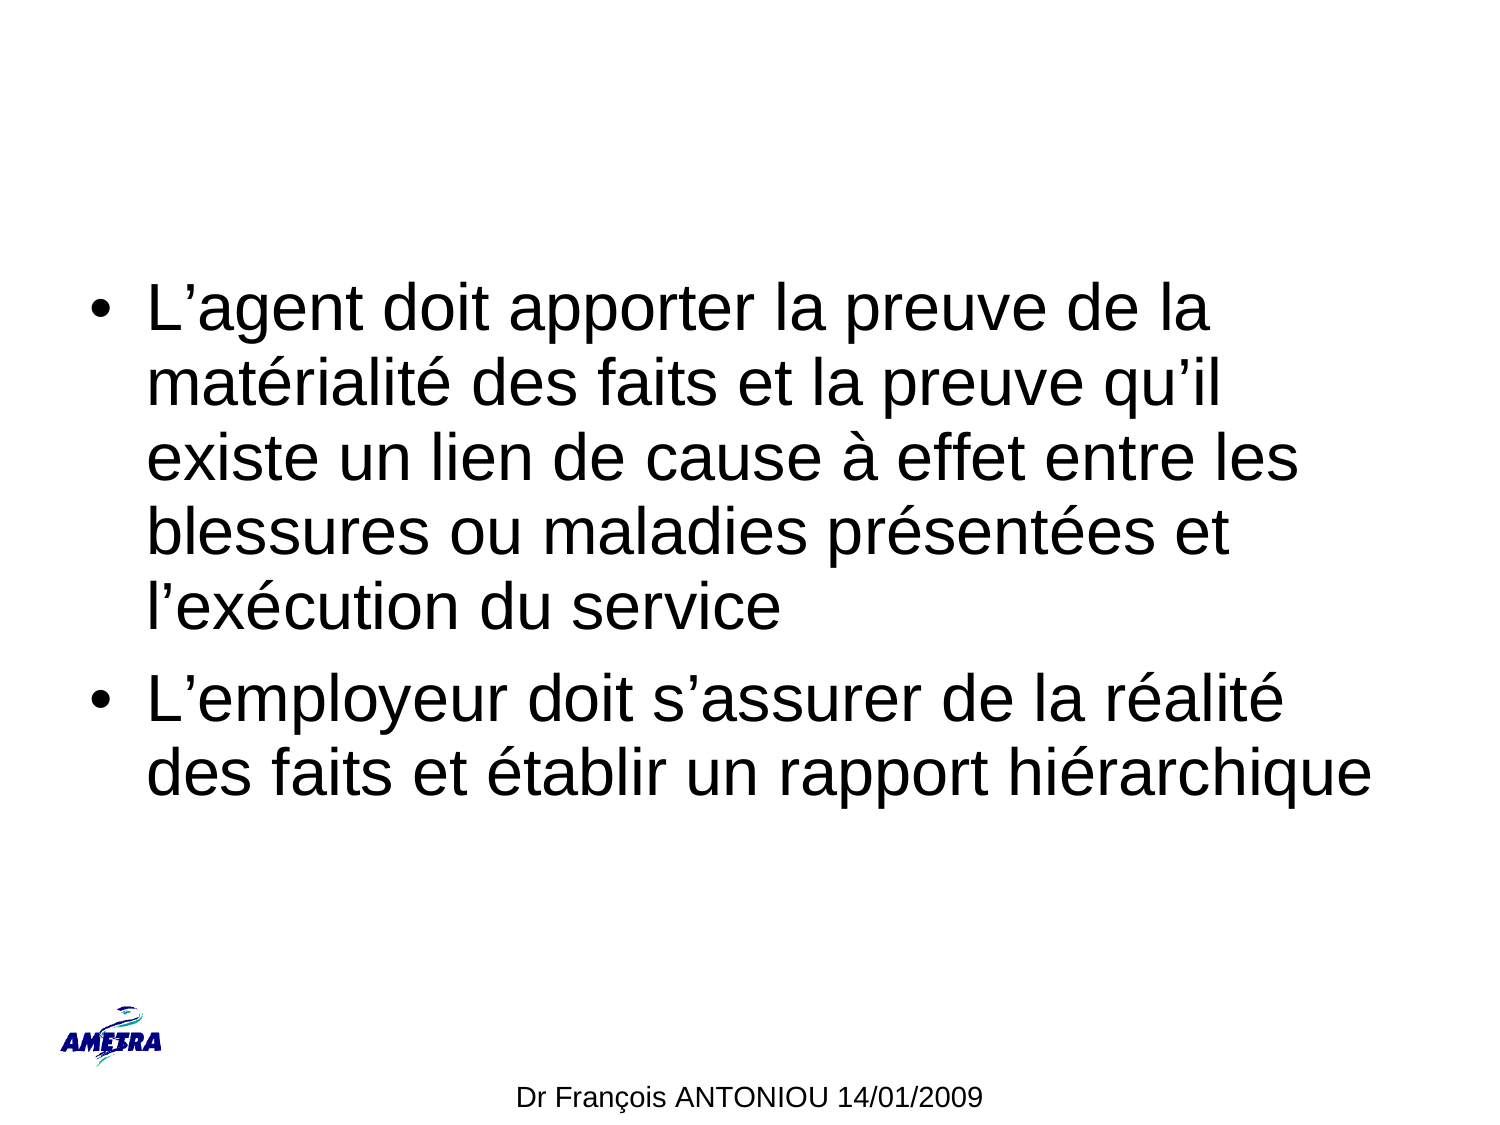

# L’agent doit apporter la preuve de la matérialité des faits et la preuve qu’il existe un lien de cause à effet entre les blessures ou maladies présentées et l’exécution du service
L’employeur doit s’assurer de la réalité des faits et établir un rapport hiérarchique
Dr François ANTONIOU 14/01/2009